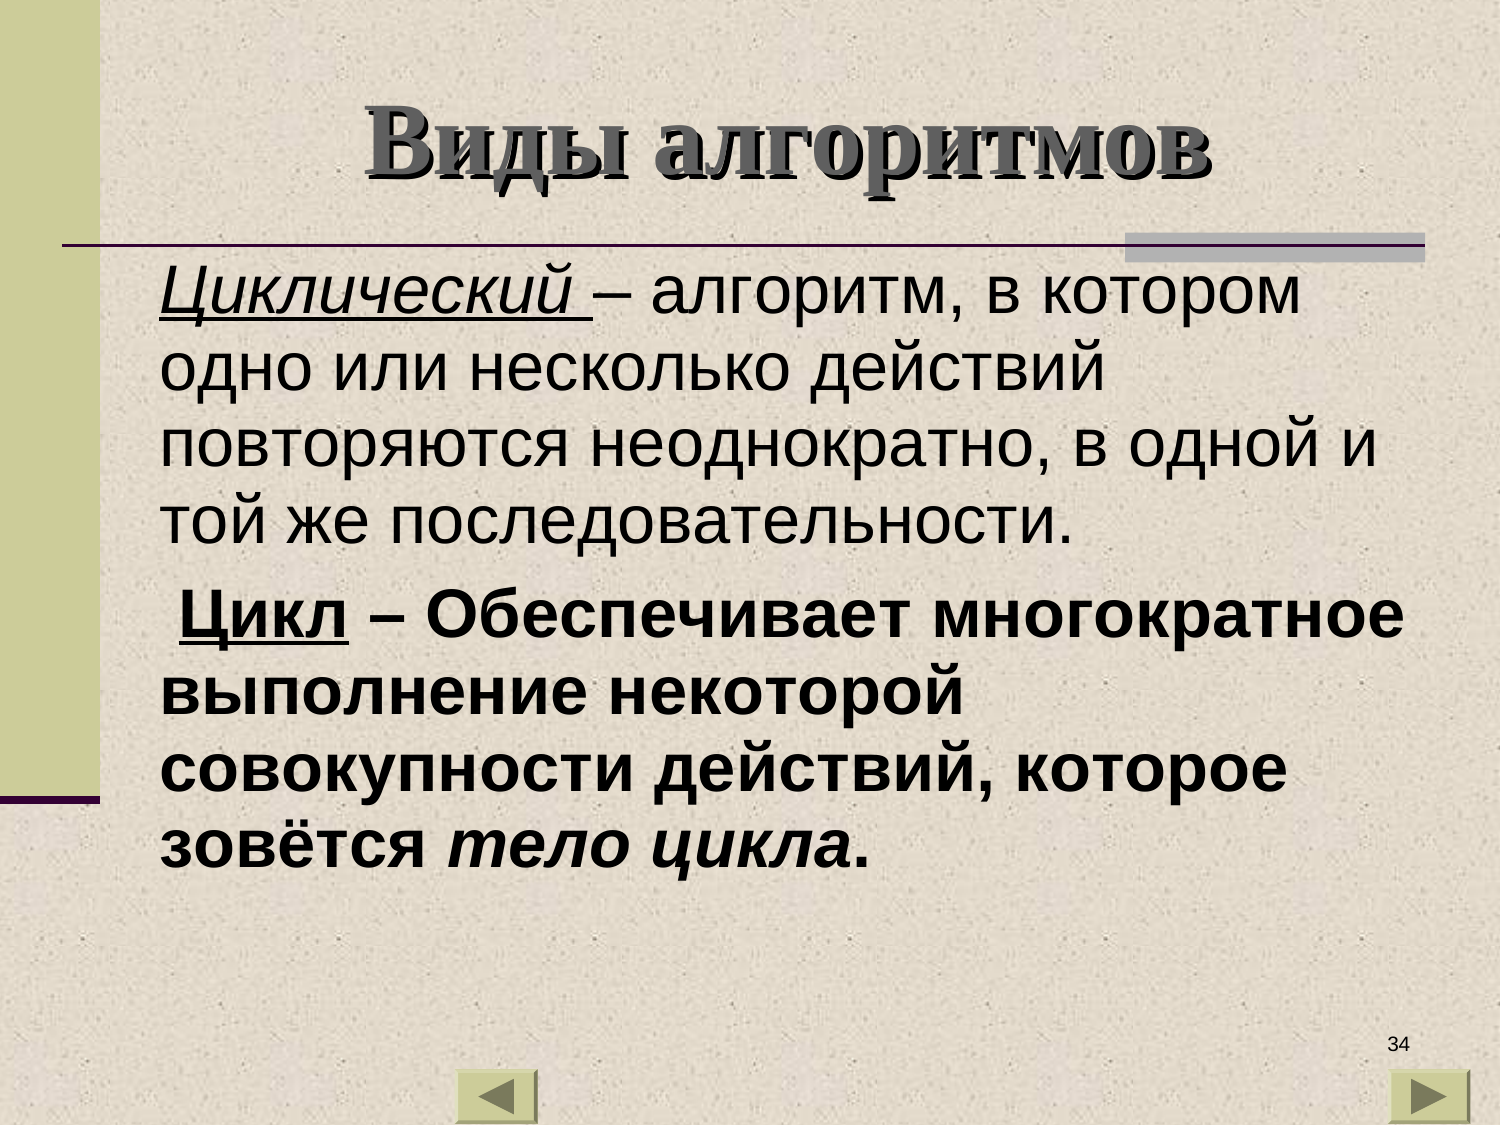

# Виды алгоритмов
 	Циклический – алгоритм, в котором одно или несколько действий повторяются неоднократно, в одной и той же последовательности.
	 Цикл – Обеспечивает многократное выполнение некоторой совокупности действий, которое зовётся тело цикла.
34